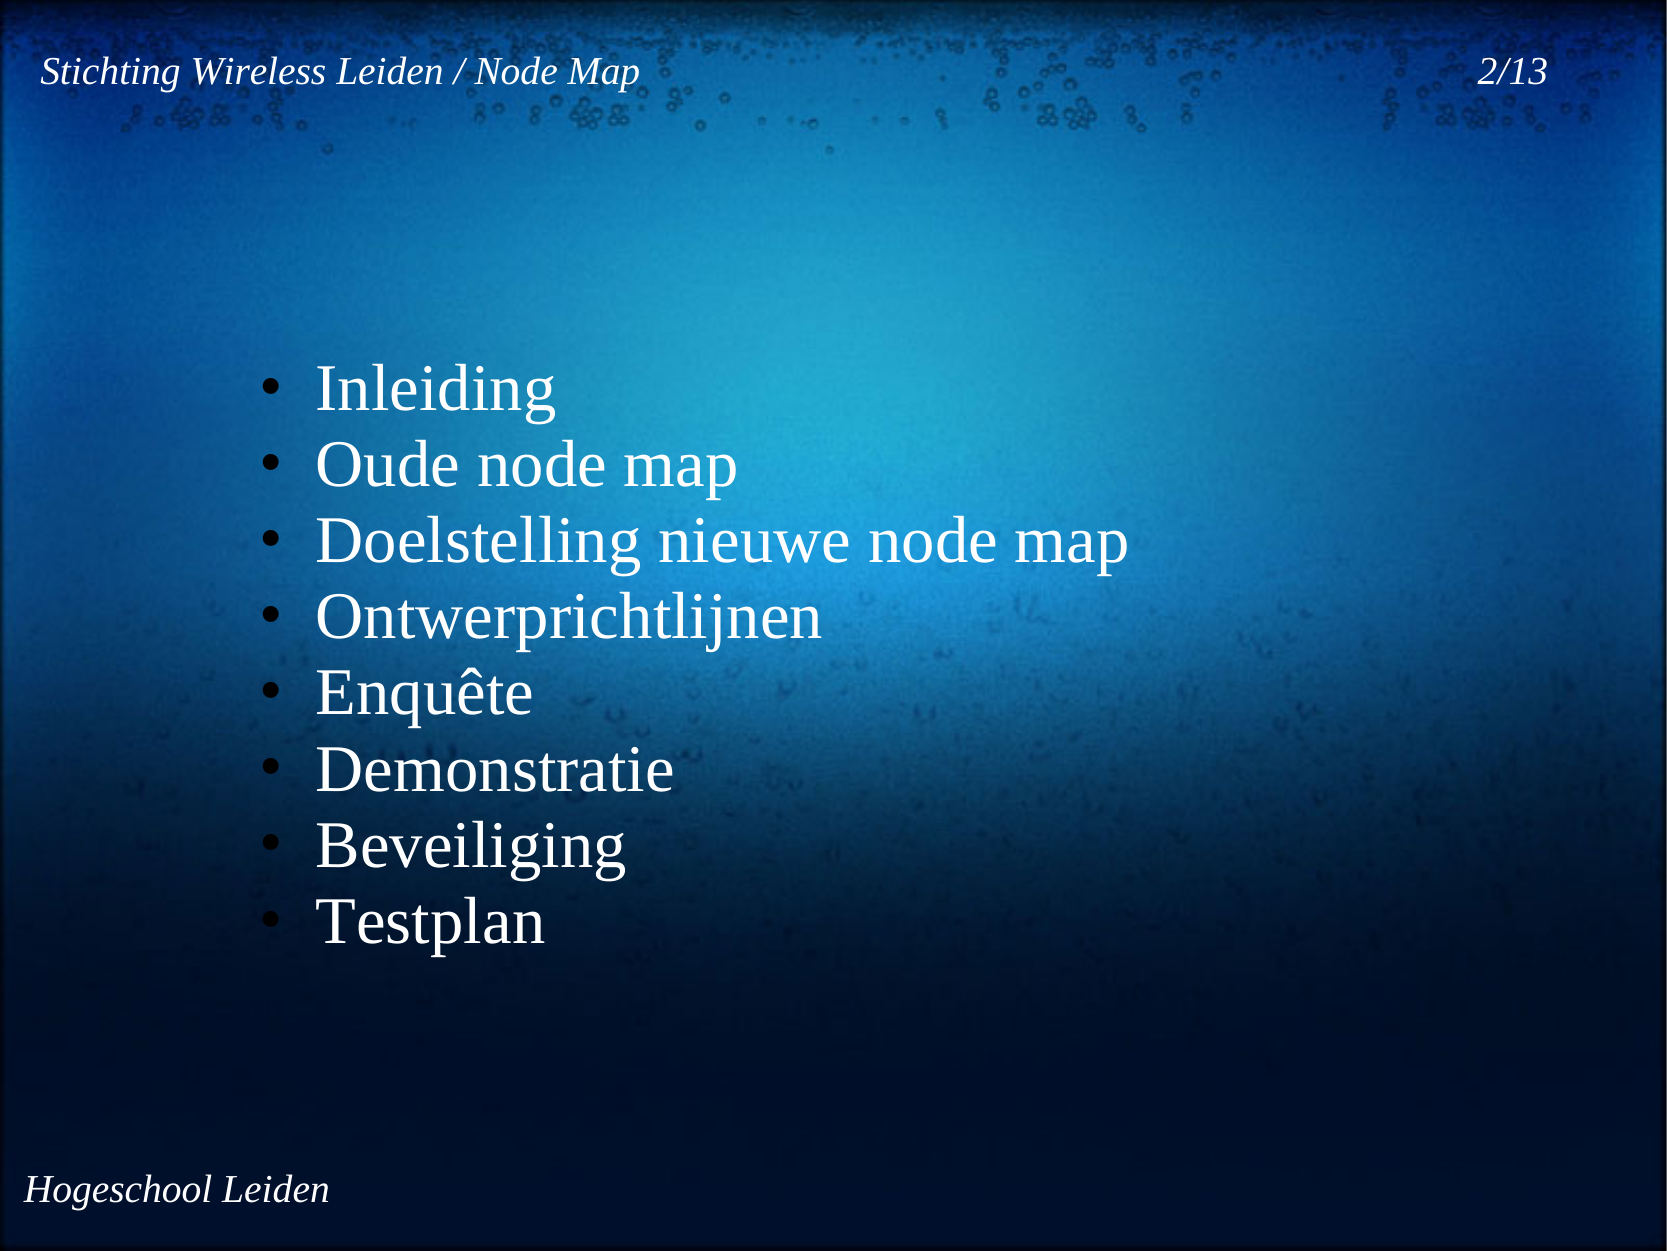

# Stichting Wireless Leiden / Node Map                                                                                    2/13
Inleiding
Oude node map
Doelstelling nieuwe node map
Ontwerprichtlijnen
Enquête
Demonstratie
Beveiliging
Testplan
Hogeschool Leiden